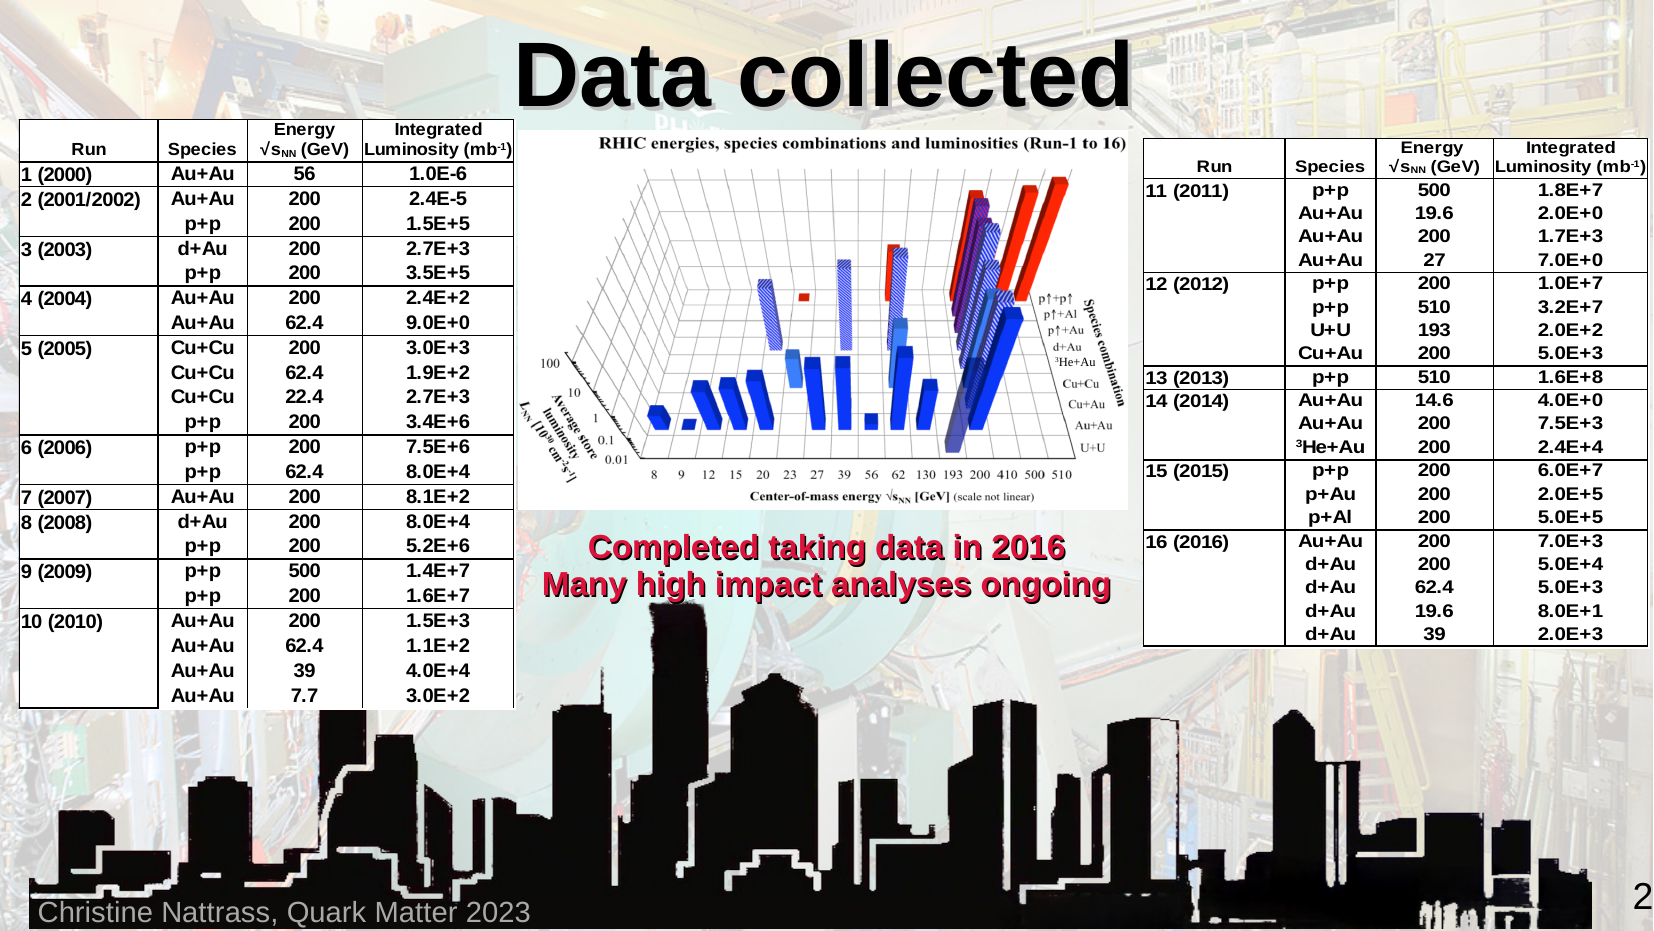

# Data collected
3He+Au
Completed taking data in 2016
Many high impact analyses ongoing